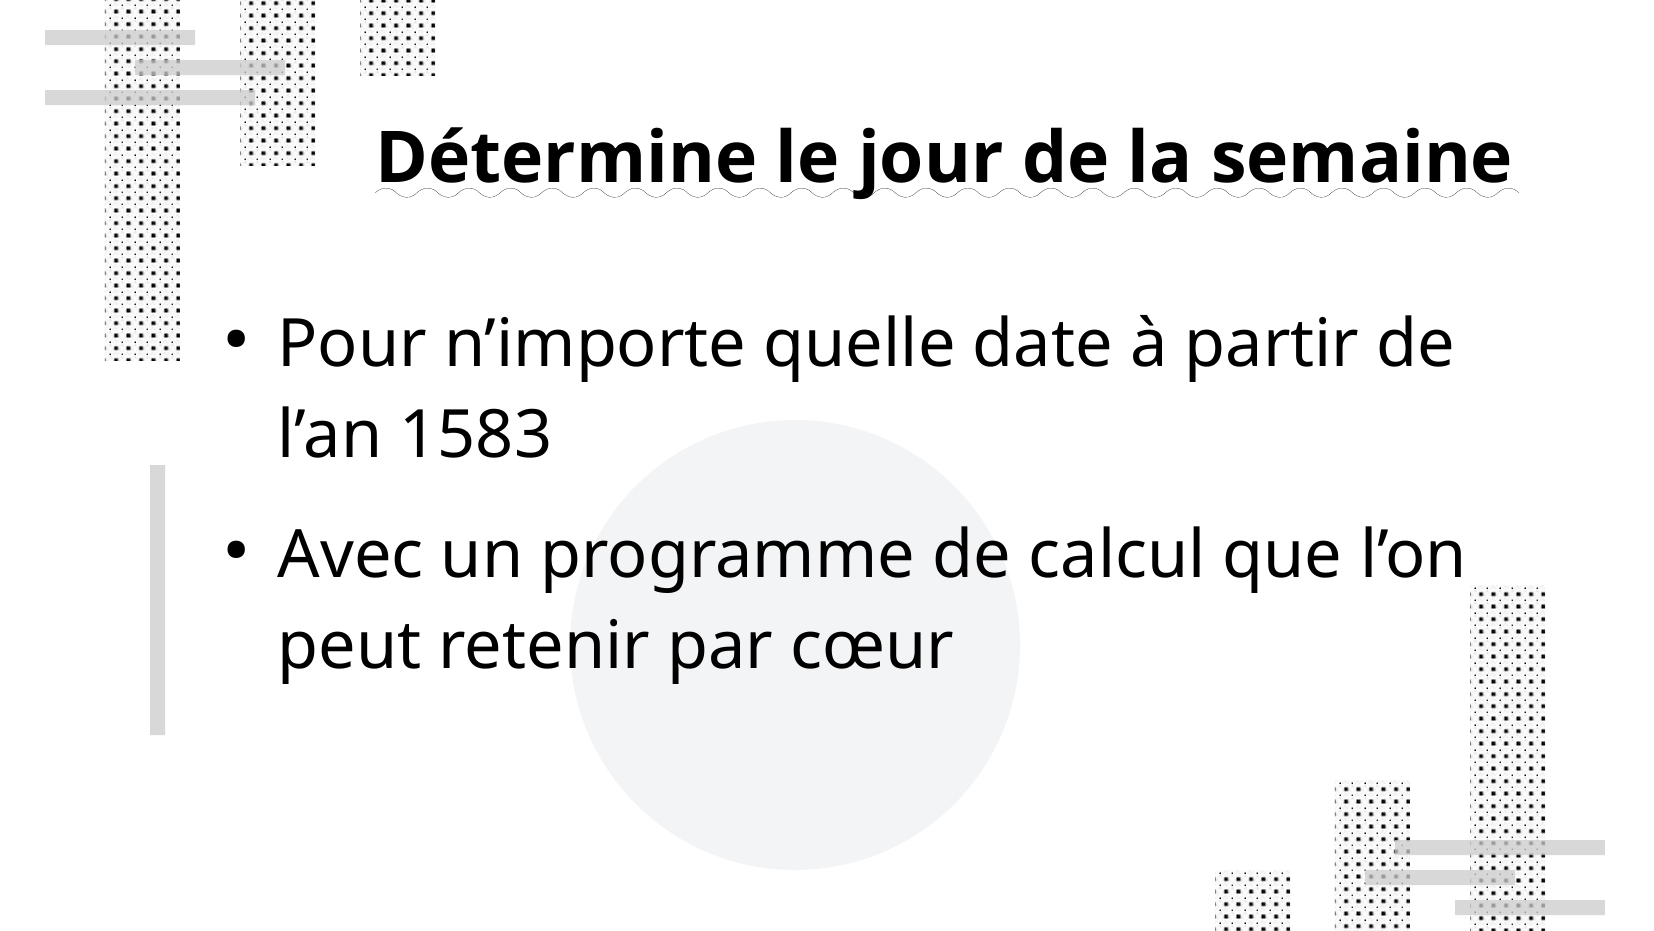

# Détermine le jour de la semaine
Pour n’importe quelle date à partir de l’an 1583
Avec un programme de calcul que l’on peut retenir par cœur